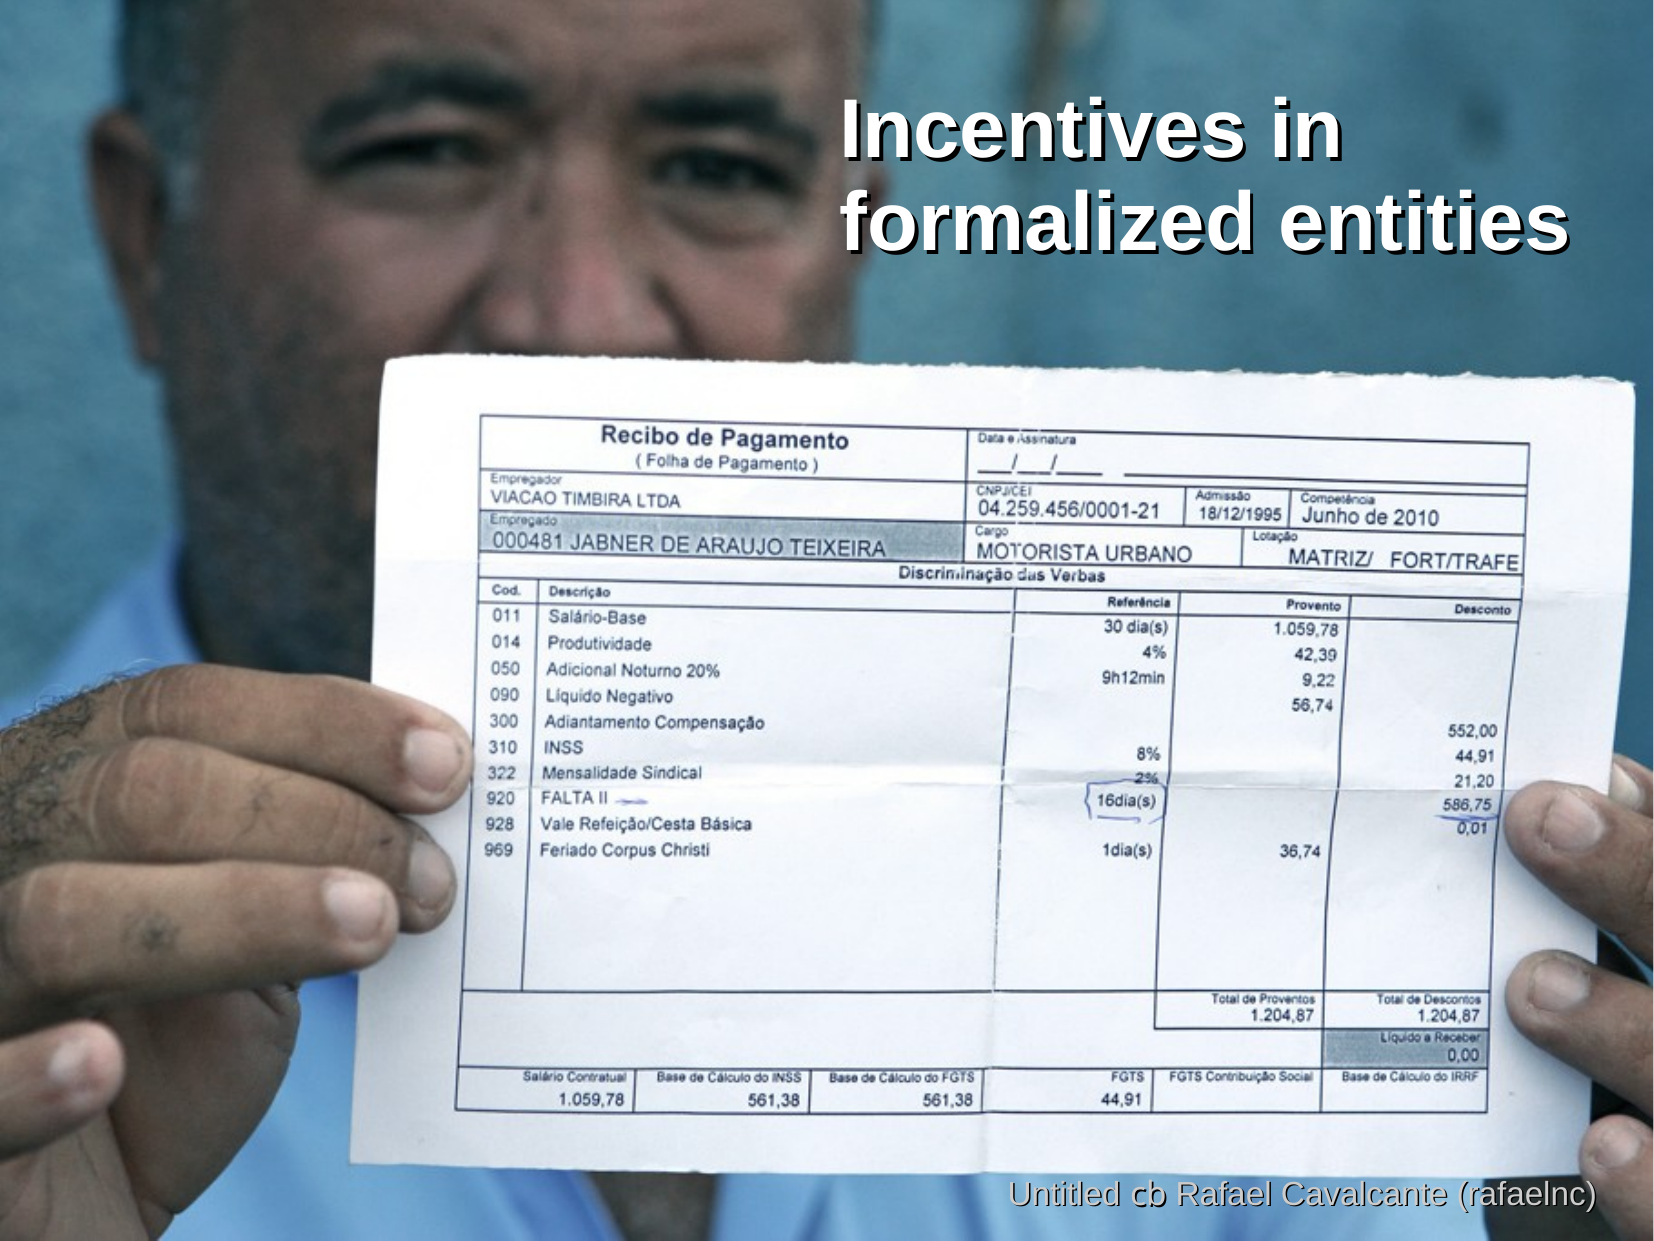

Incentives in
formalized entities
Untitled cb Rafael Cavalcante (rafaelnc)